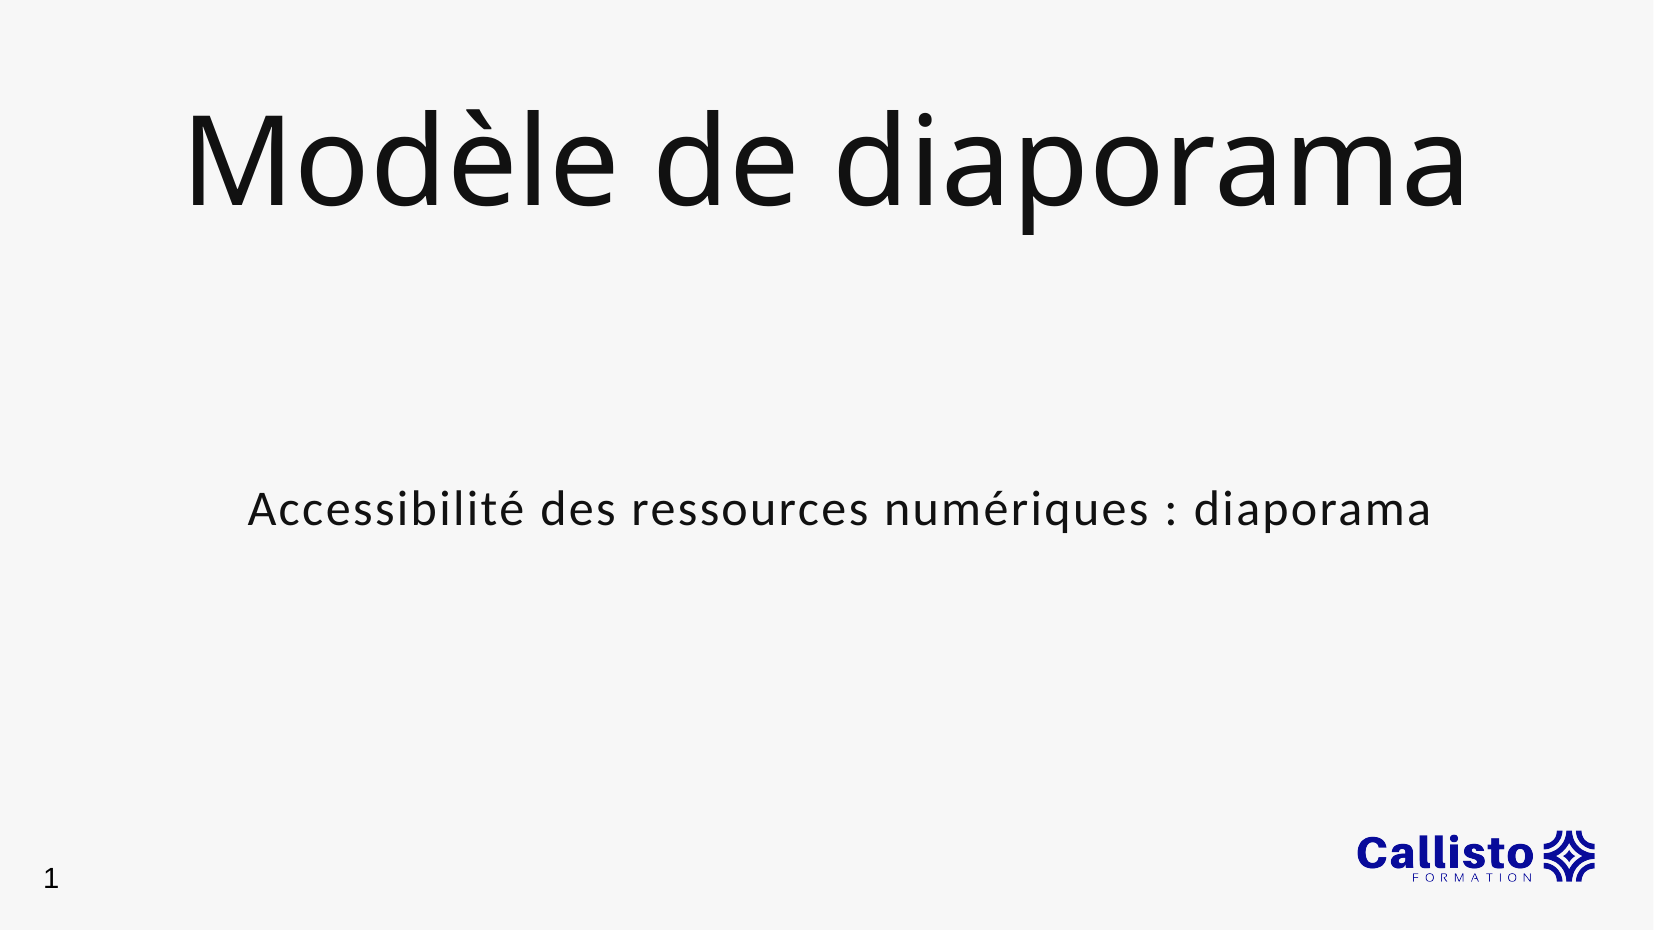

# Modèle de diaporama
 Accessibilité des ressources numériques : diaporama